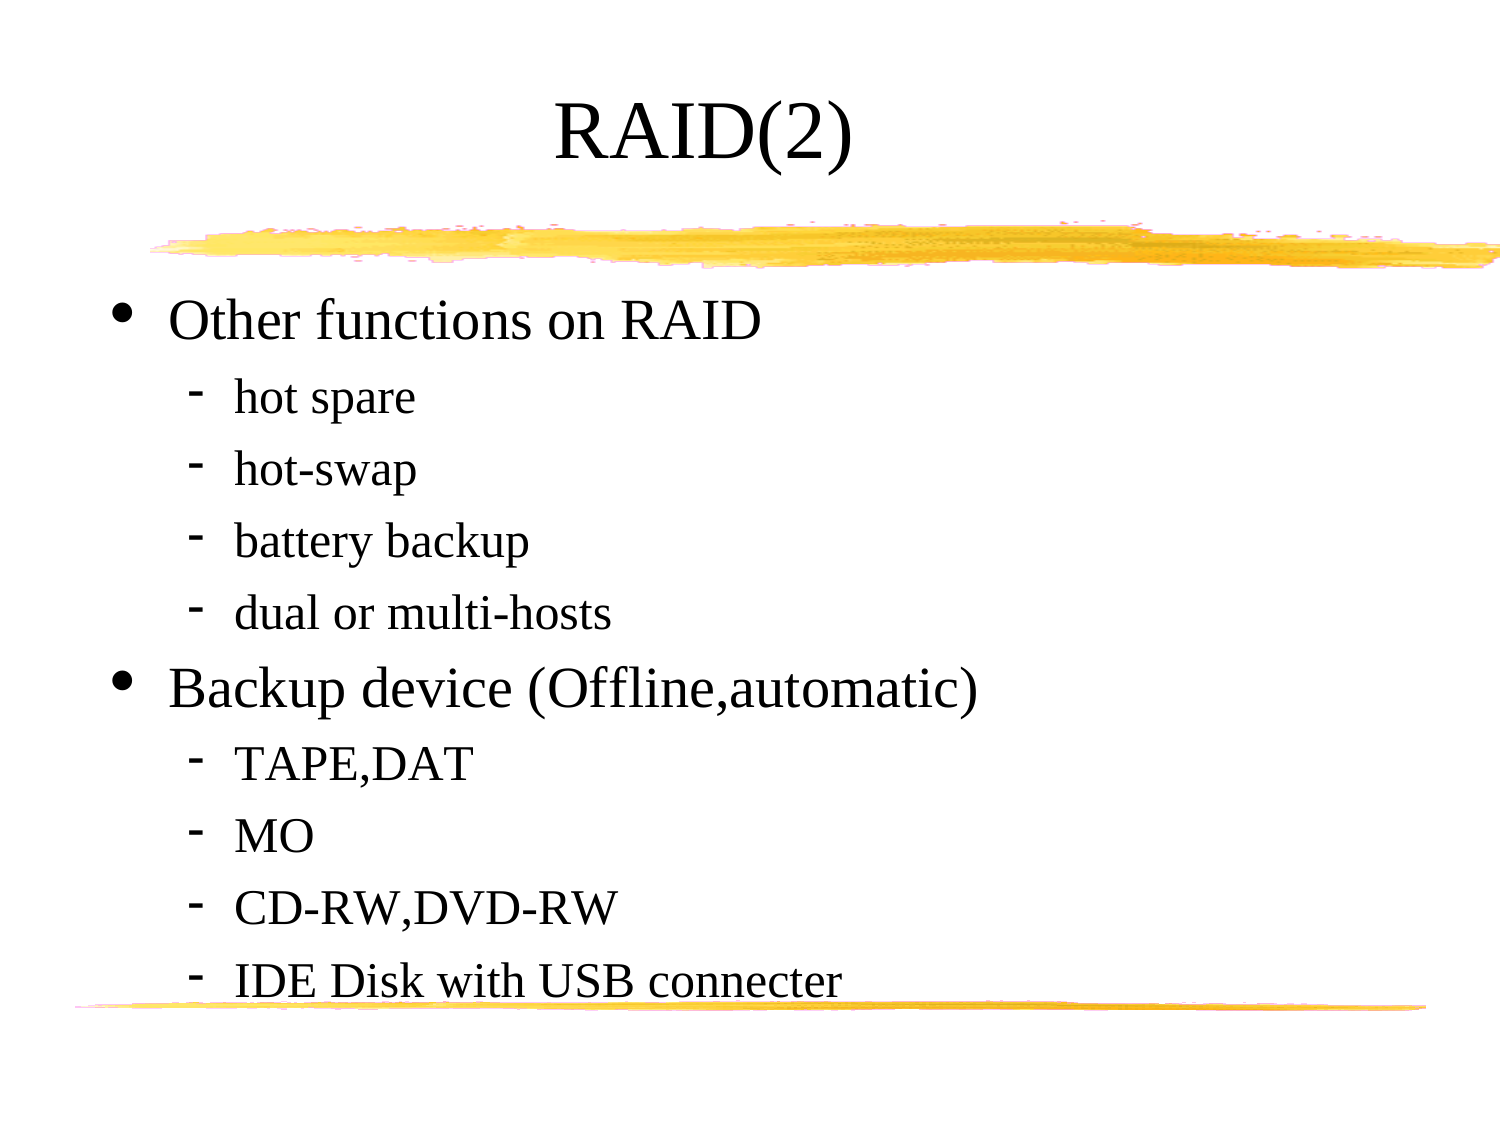

# RAID(2)
Other functions on RAID
hot spare
hot-swap
battery backup
dual or multi-hosts
Backup device (Offline,automatic)
TAPE,DAT
MO
CD-RW,DVD-RW
IDE Disk with USB connecter